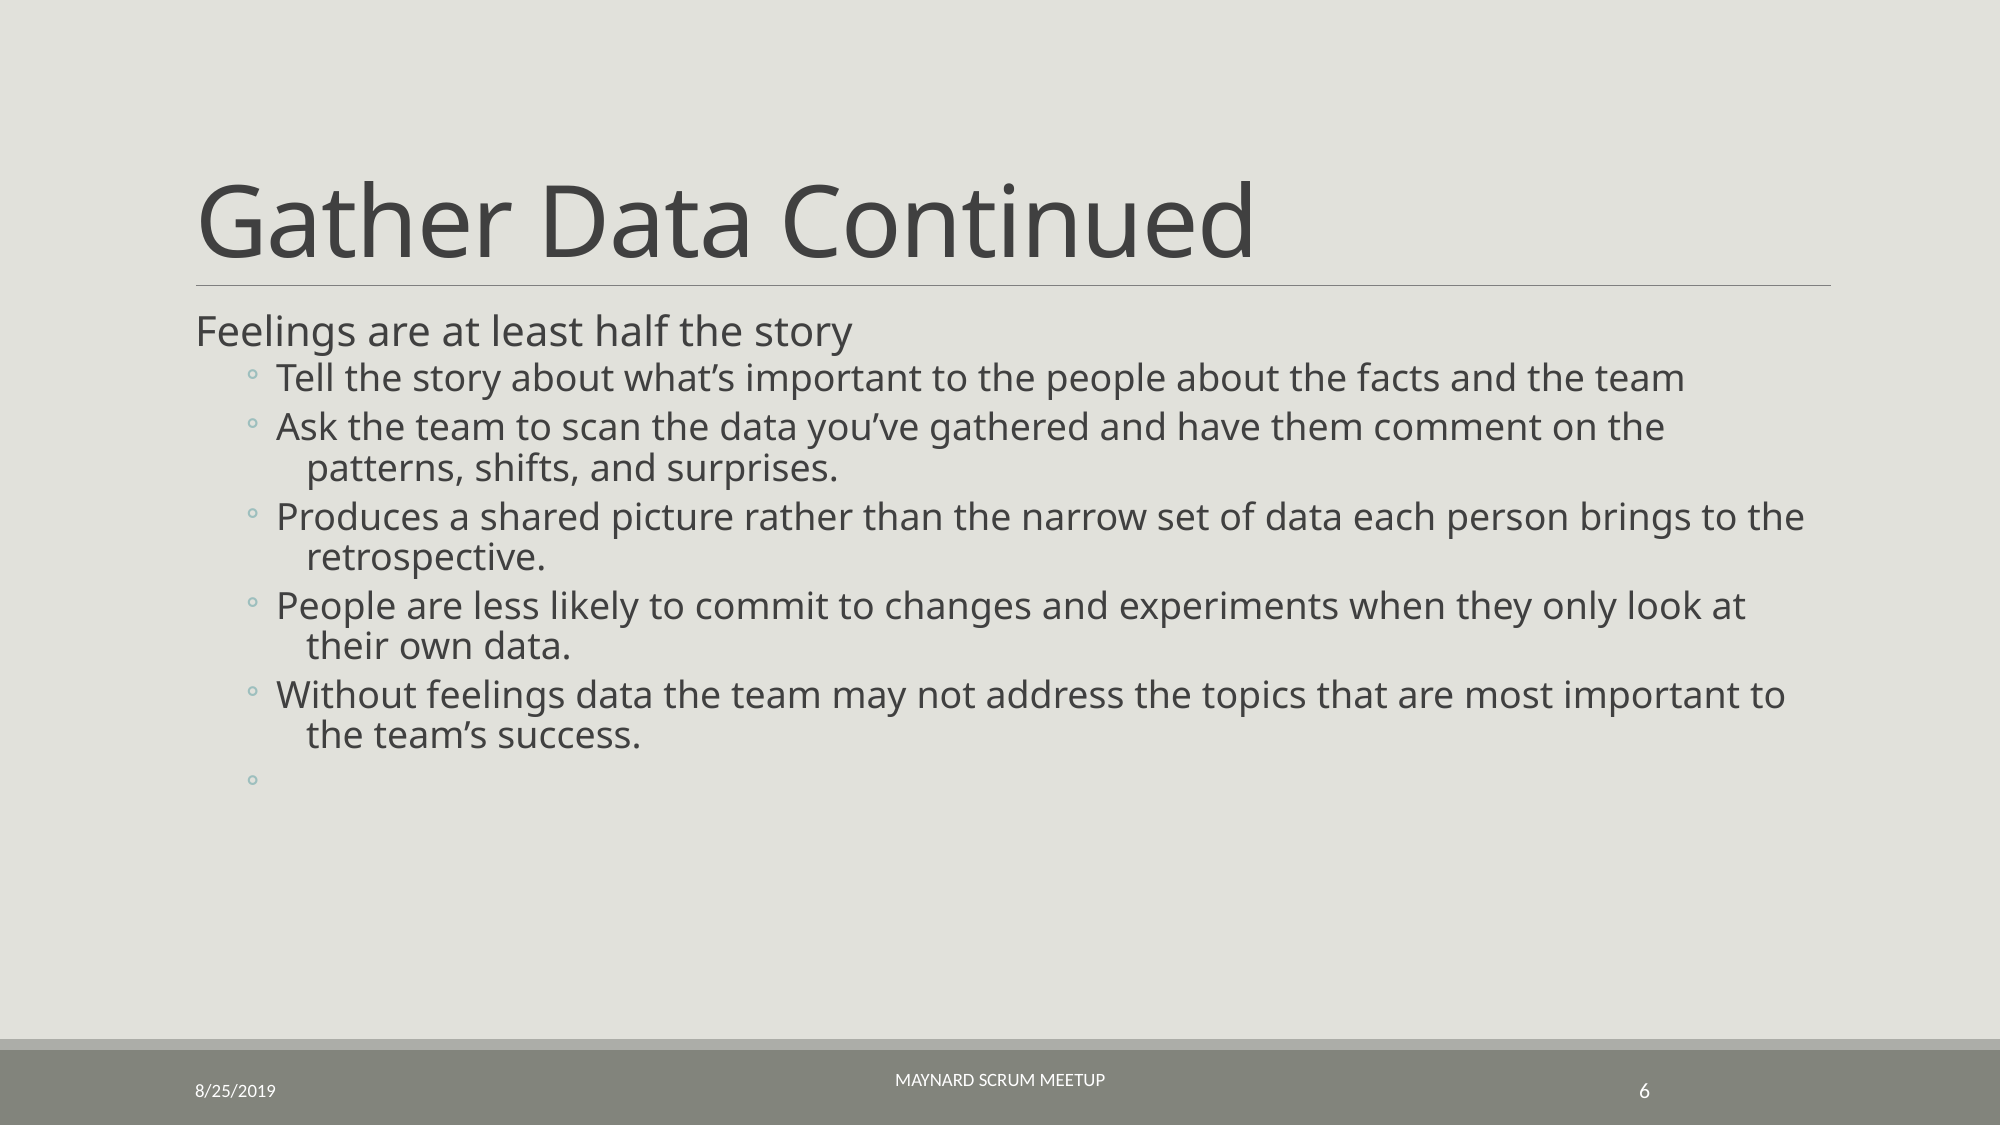

# Gather Data Continued
Feelings are at least half the story
Tell the story about what’s important to the people about the facts and the team
Ask the team to scan the data you’ve gathered and have them comment on the patterns, shifts, and surprises.
Produces a shared picture rather than the narrow set of data each person brings to the retrospective.
People are less likely to commit to changes and experiments when they only look at their own data.
Without feelings data the team may not address the topics that are most important to the team’s success.
8/25/2019
Maynard Scrum meetup